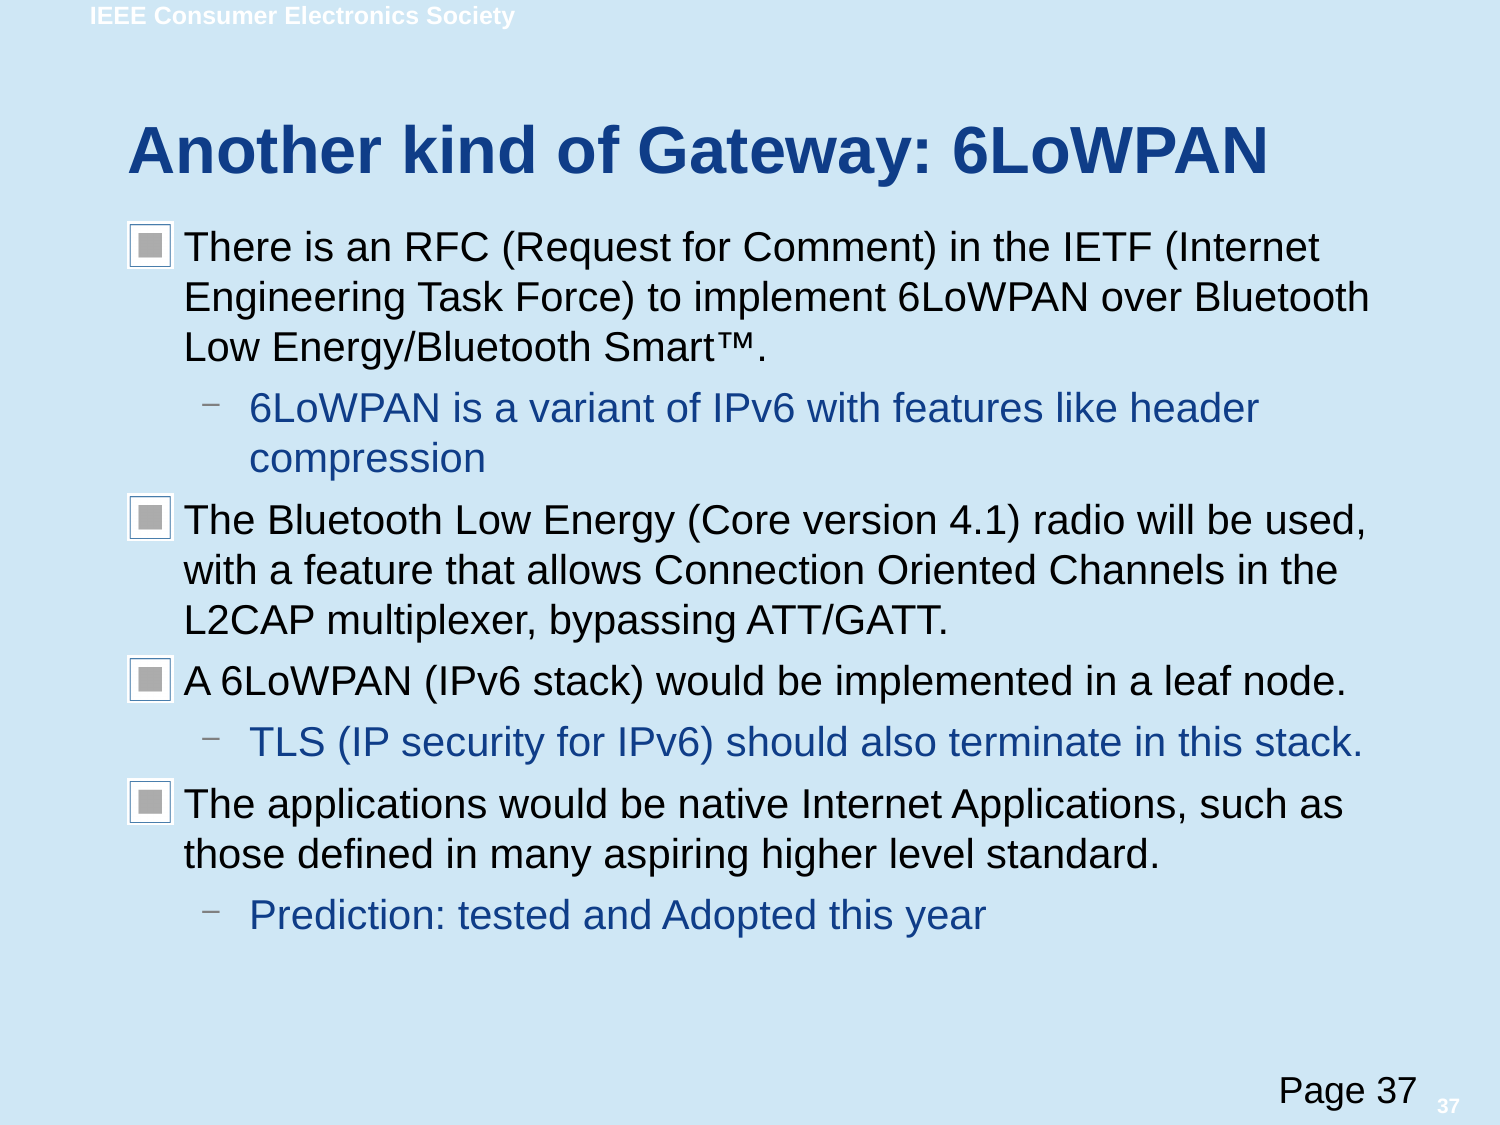

# Another kind of Gateway: 6LoWPAN
There is an RFC (Request for Comment) in the IETF (Internet Engineering Task Force) to implement 6LoWPAN over Bluetooth Low Energy/Bluetooth Smart™.
6LoWPAN is a variant of IPv6 with features like header compression
The Bluetooth Low Energy (Core version 4.1) radio will be used, with a feature that allows Connection Oriented Channels in the L2CAP multiplexer, bypassing ATT/GATT.
A 6LoWPAN (IPv6 stack) would be implemented in a leaf node.
TLS (IP security for IPv6) should also terminate in this stack.
The applications would be native Internet Applications, such as those defined in many aspiring higher level standard.
Prediction: tested and Adopted this year
Page